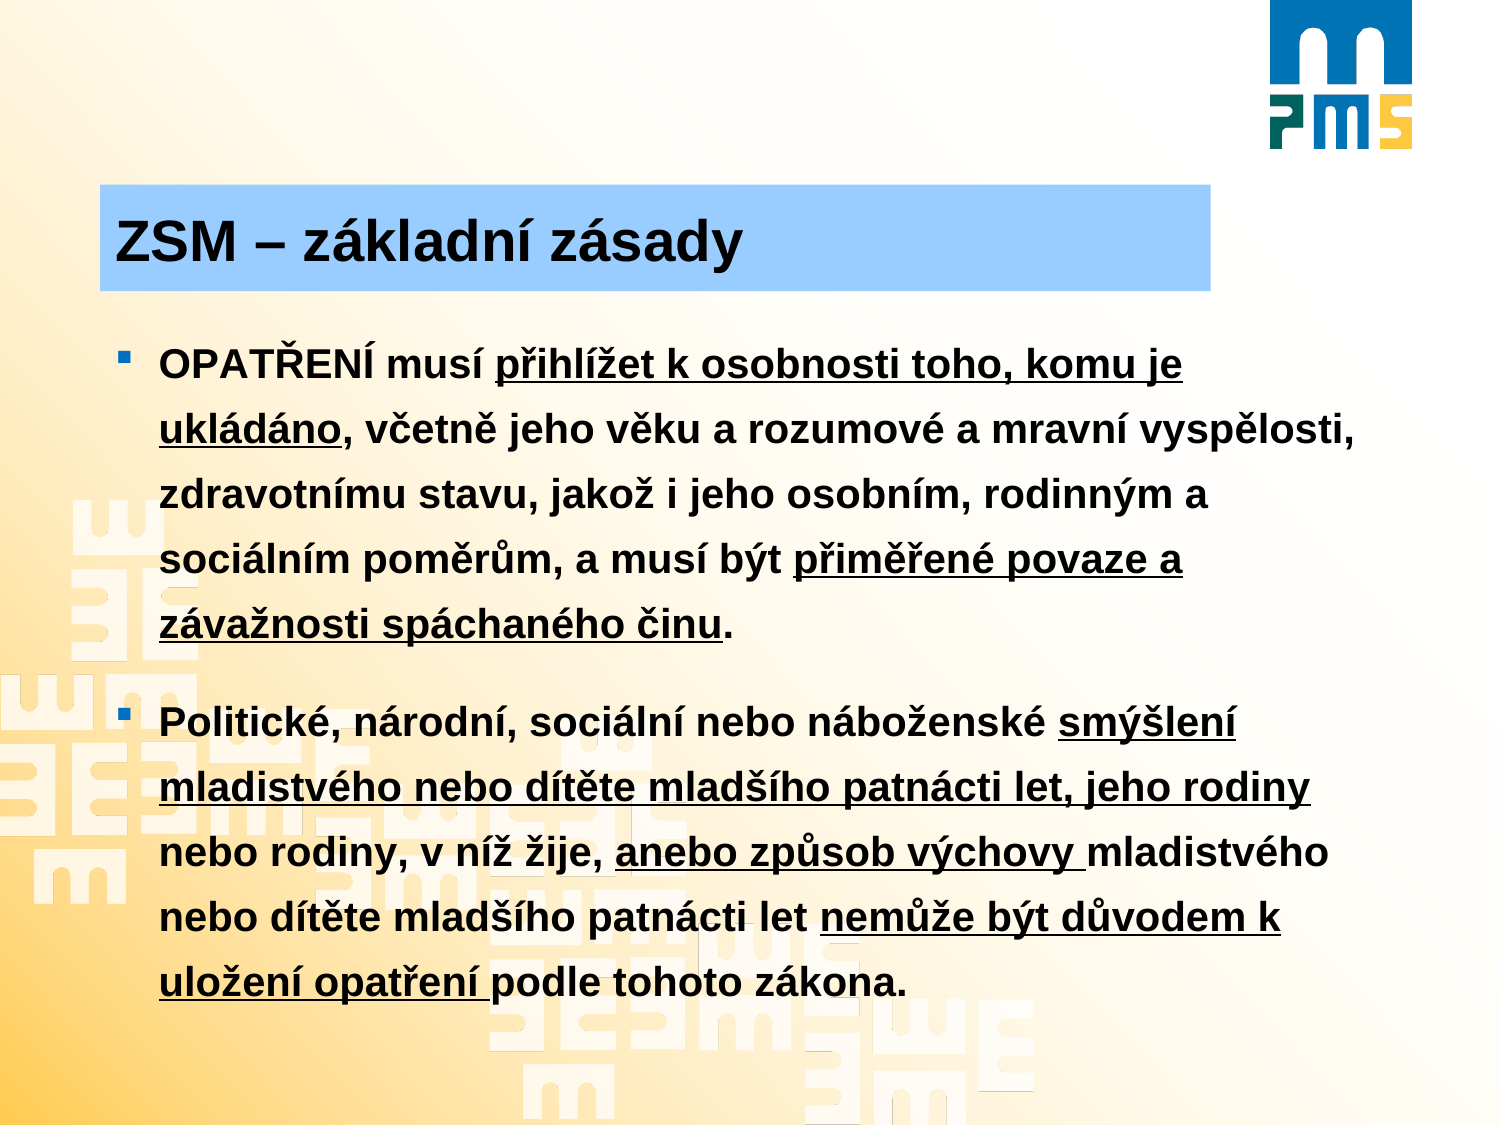

# ZSM – základní zásady
OPATŘENÍ musí přihlížet k osobnosti toho, komu je ukládáno, včetně jeho věku a rozumové a mravní vyspělosti, zdravotnímu stavu, jakož i jeho osobním, rodinným a sociálním poměrům, a musí být přiměřené povaze a závažnosti spáchaného činu.
Politické, národní, sociální nebo náboženské smýšlení mladistvého nebo dítěte mladšího patnácti let, jeho rodiny nebo rodiny, v níž žije, anebo způsob výchovy mladistvého nebo dítěte mladšího patnácti let nemůže být důvodem k uložení opatření podle tohoto zákona.